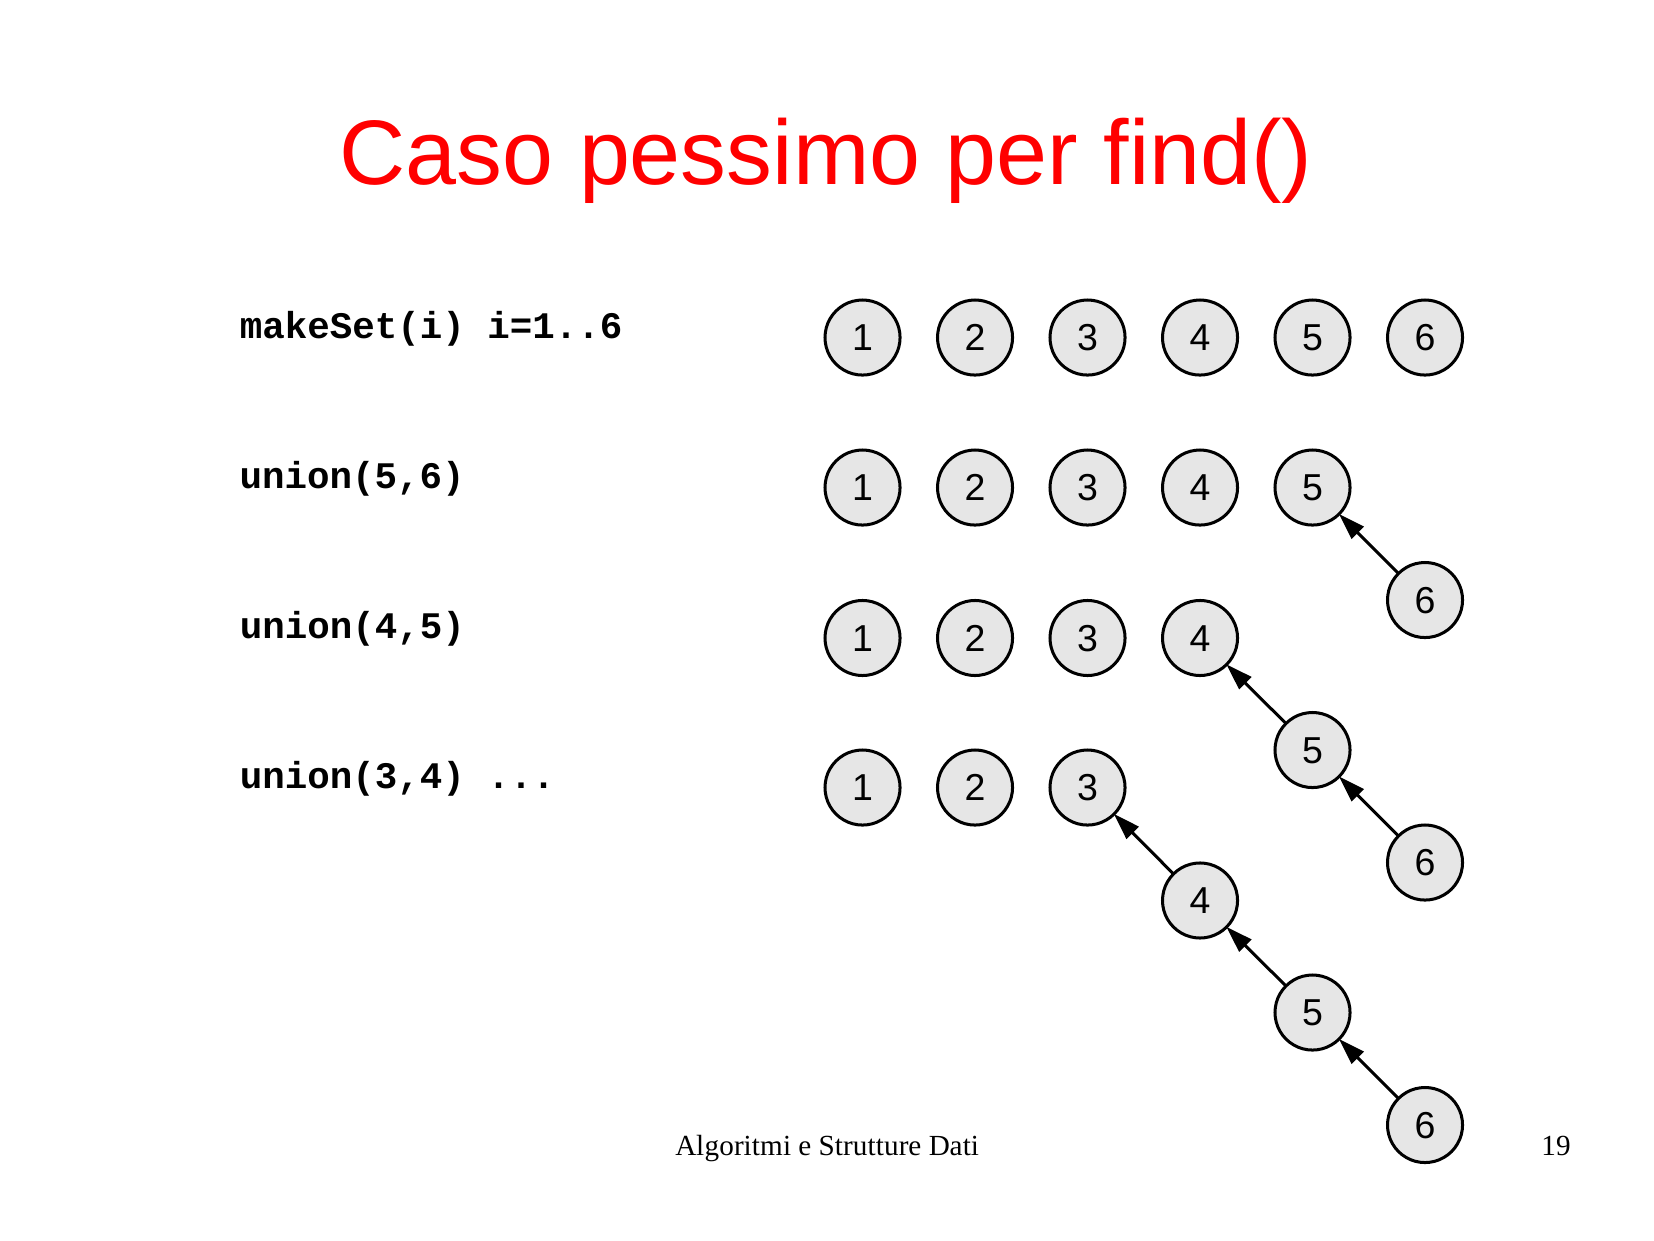

# Caso pessimo per find()
makeSet(i) i=1..6
1
2
3
4
5
6
union(5,6)
1
2
3
4
5
6
union(4,5)
1
2
3
4
5
union(3,4) ...
1
2
3
6
4
5
6
Algoritmi e Strutture Dati
19